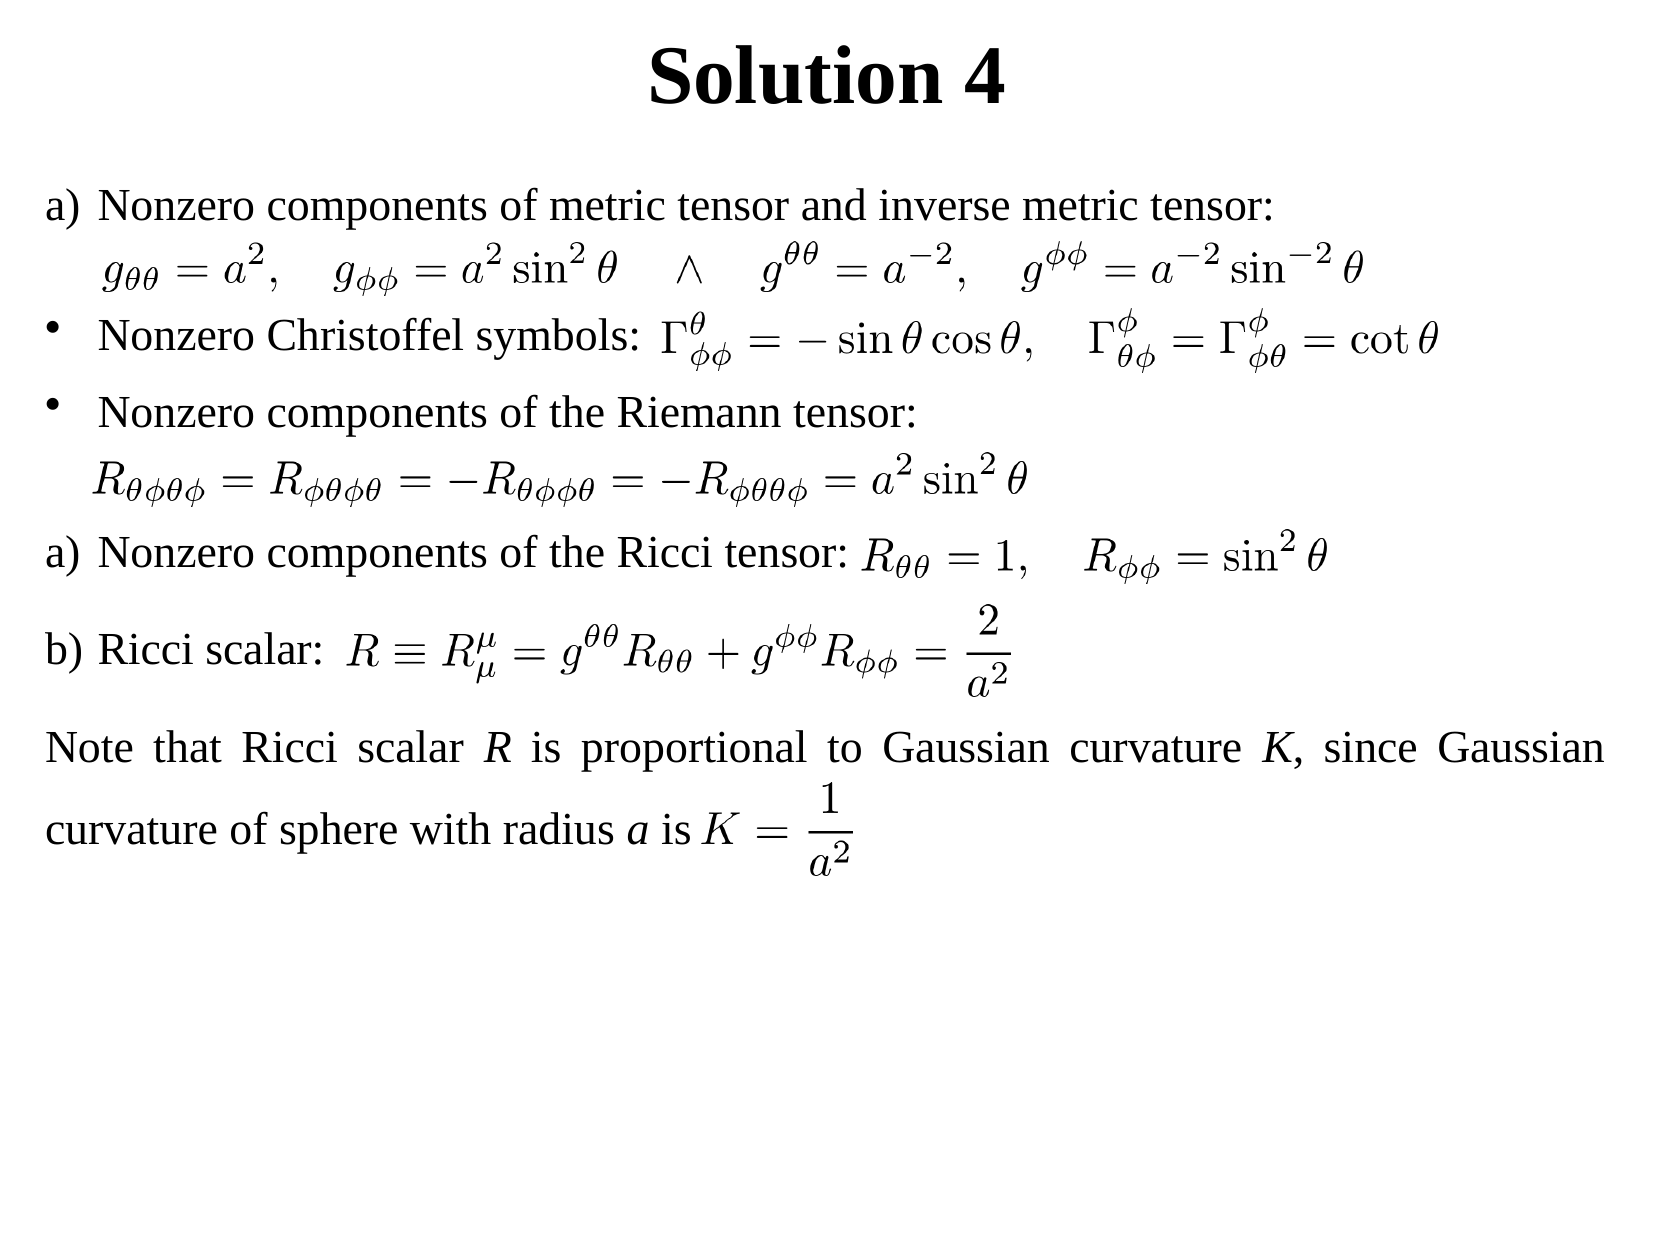

Solution 4
# Nonzero components of metric tensor and inverse metric tensor:
Nonzero Christoffel symbols:
Nonzero components of the Riemann tensor:
Nonzero components of the Ricci tensor:
Ricci scalar:
Note that Ricci scalar R is proportional to Gaussian curvature K, since Gaussian curvature of sphere with radius a is